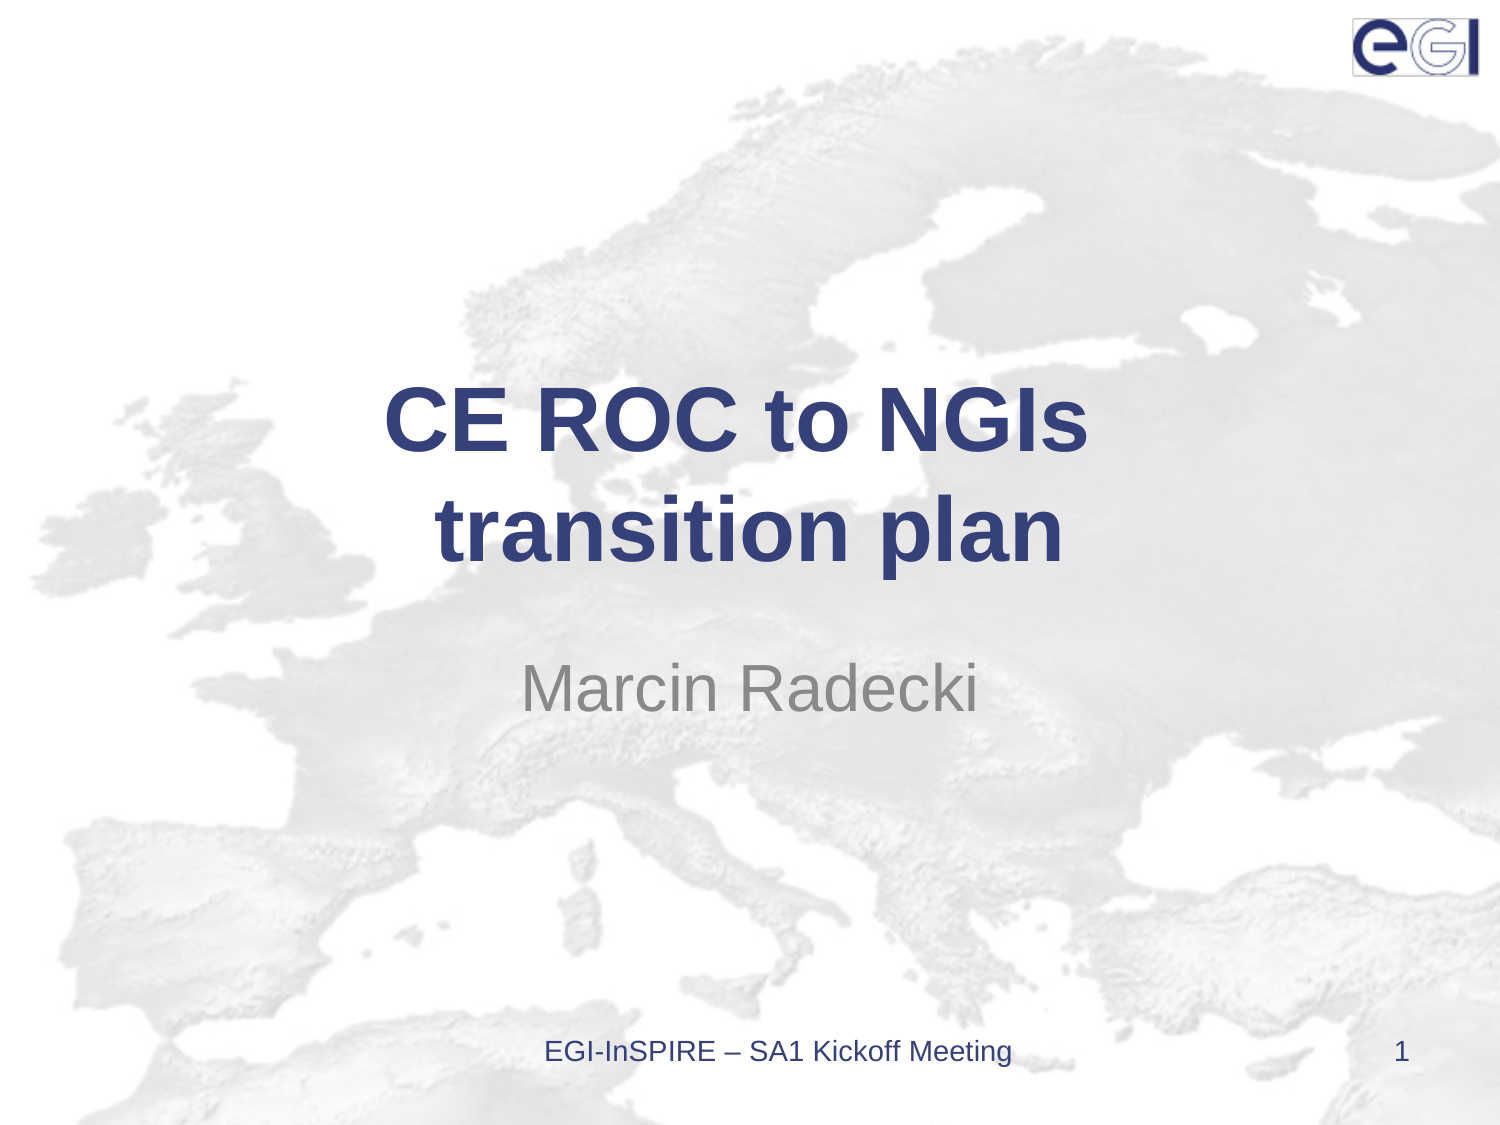

# CE ROC to NGIs transition plan
Marcin Radecki
EGI-InSPIRE – SA1 Kickoff Meeting